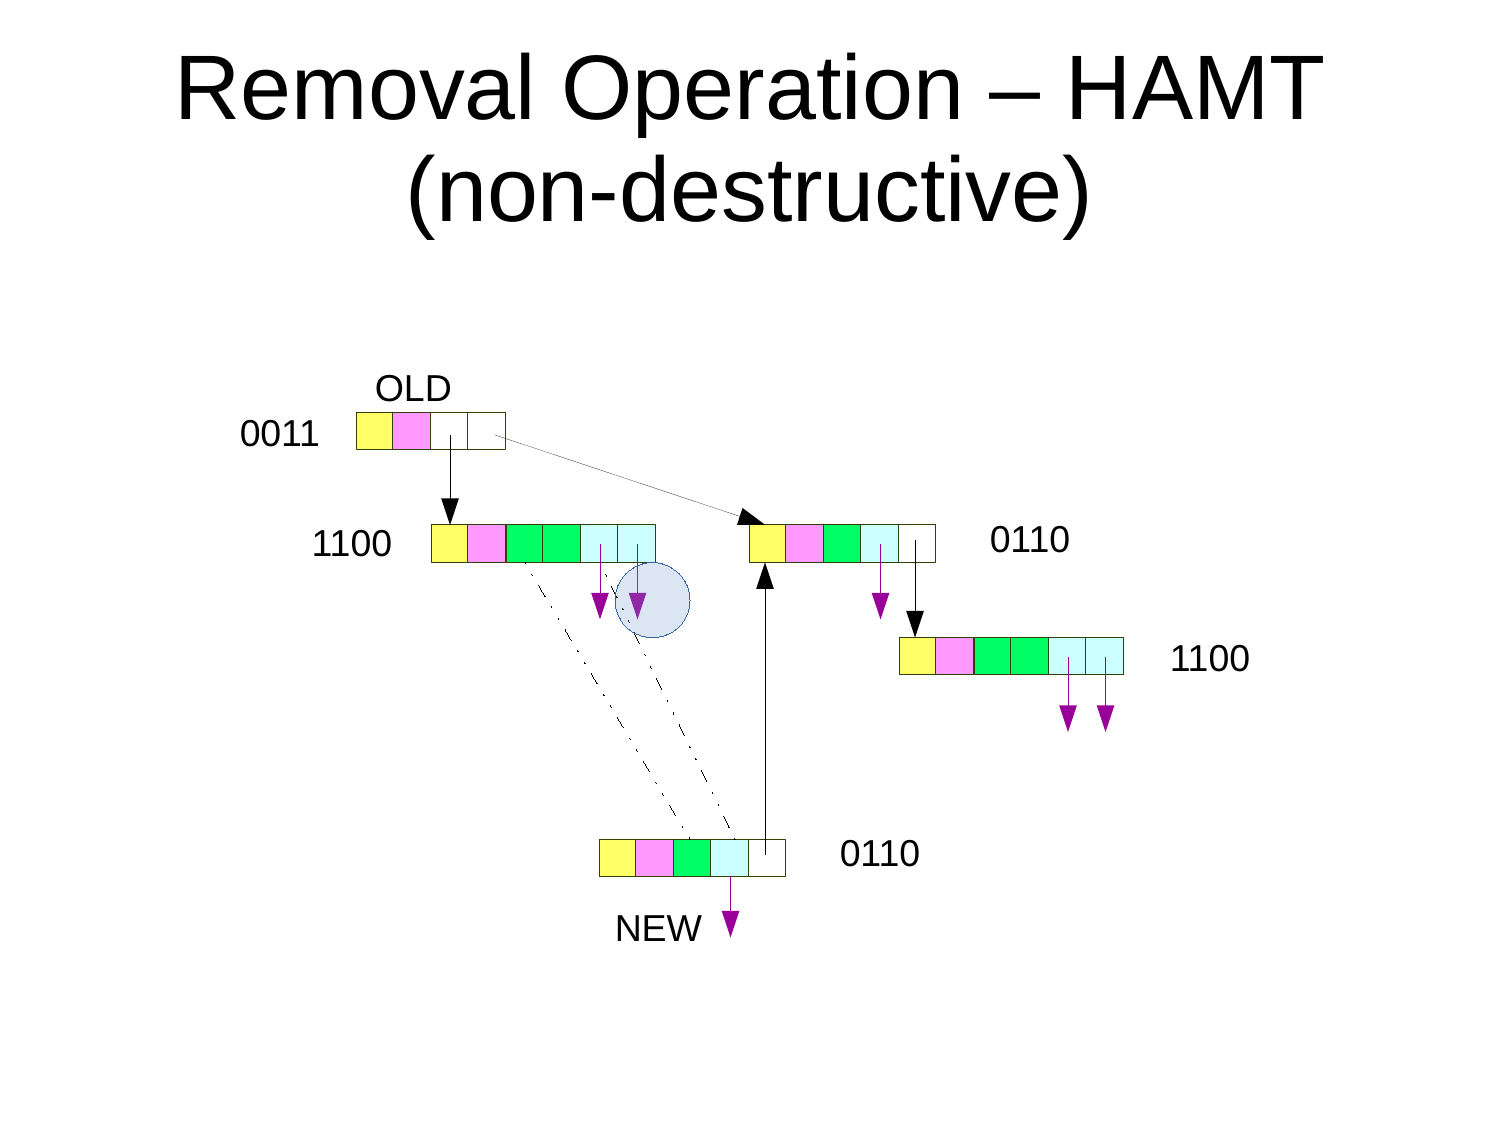

# Removal Operation – HAMT (non-destructive)
OLD
0011
0110
1100
1100
0110
NEW